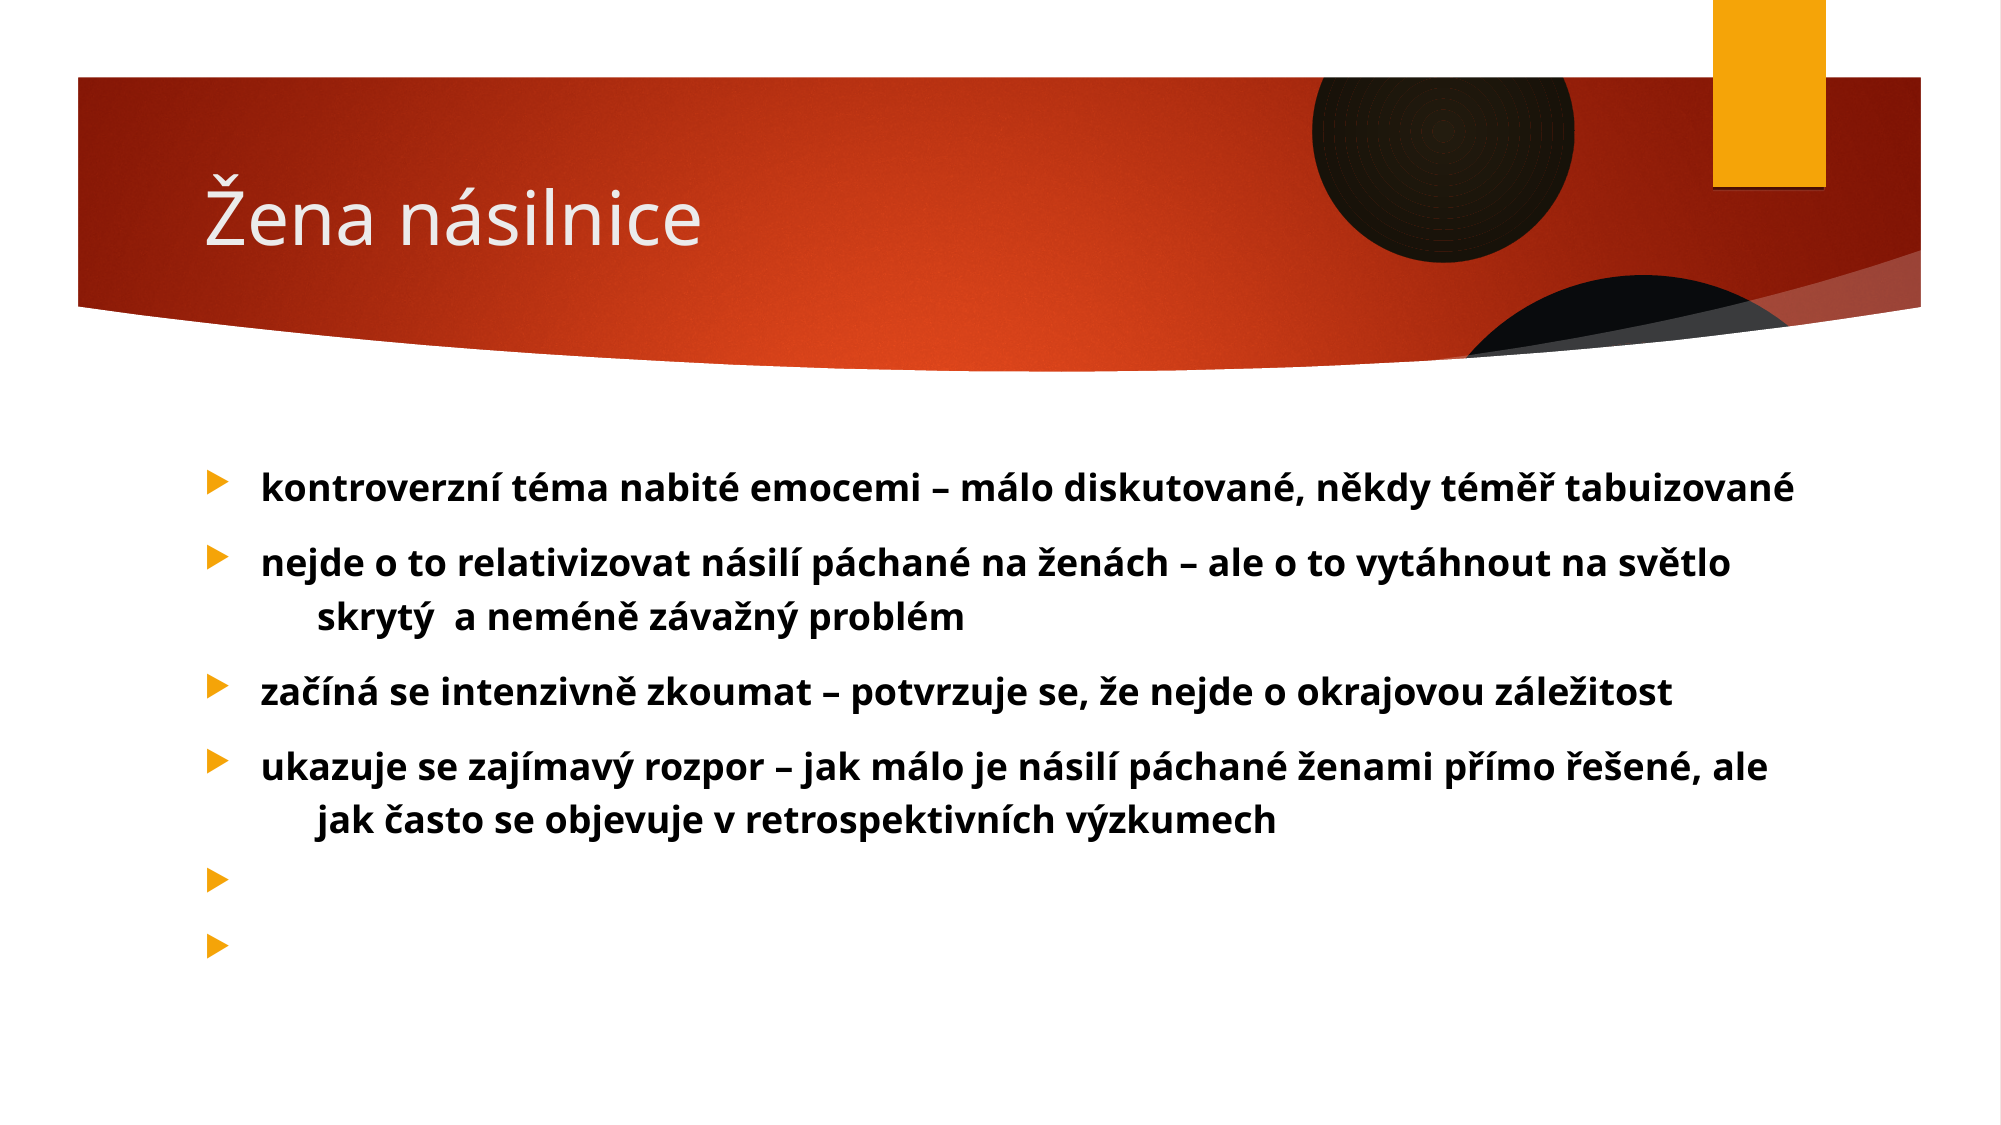

# Žena násilnice
kontroverzní téma nabité emocemi – málo diskutované, někdy téměř tabuizované
nejde o to relativizovat násilí páchané na ženách – ale o to vytáhnout na světlo skrytý a neméně závažný problém
začíná se intenzivně zkoumat – potvrzuje se, že nejde o okrajovou záležitost
ukazuje se zajímavý rozpor – jak málo je násilí páchané ženami přímo řešené, ale jak často se objevuje v retrospektivních výzkumech